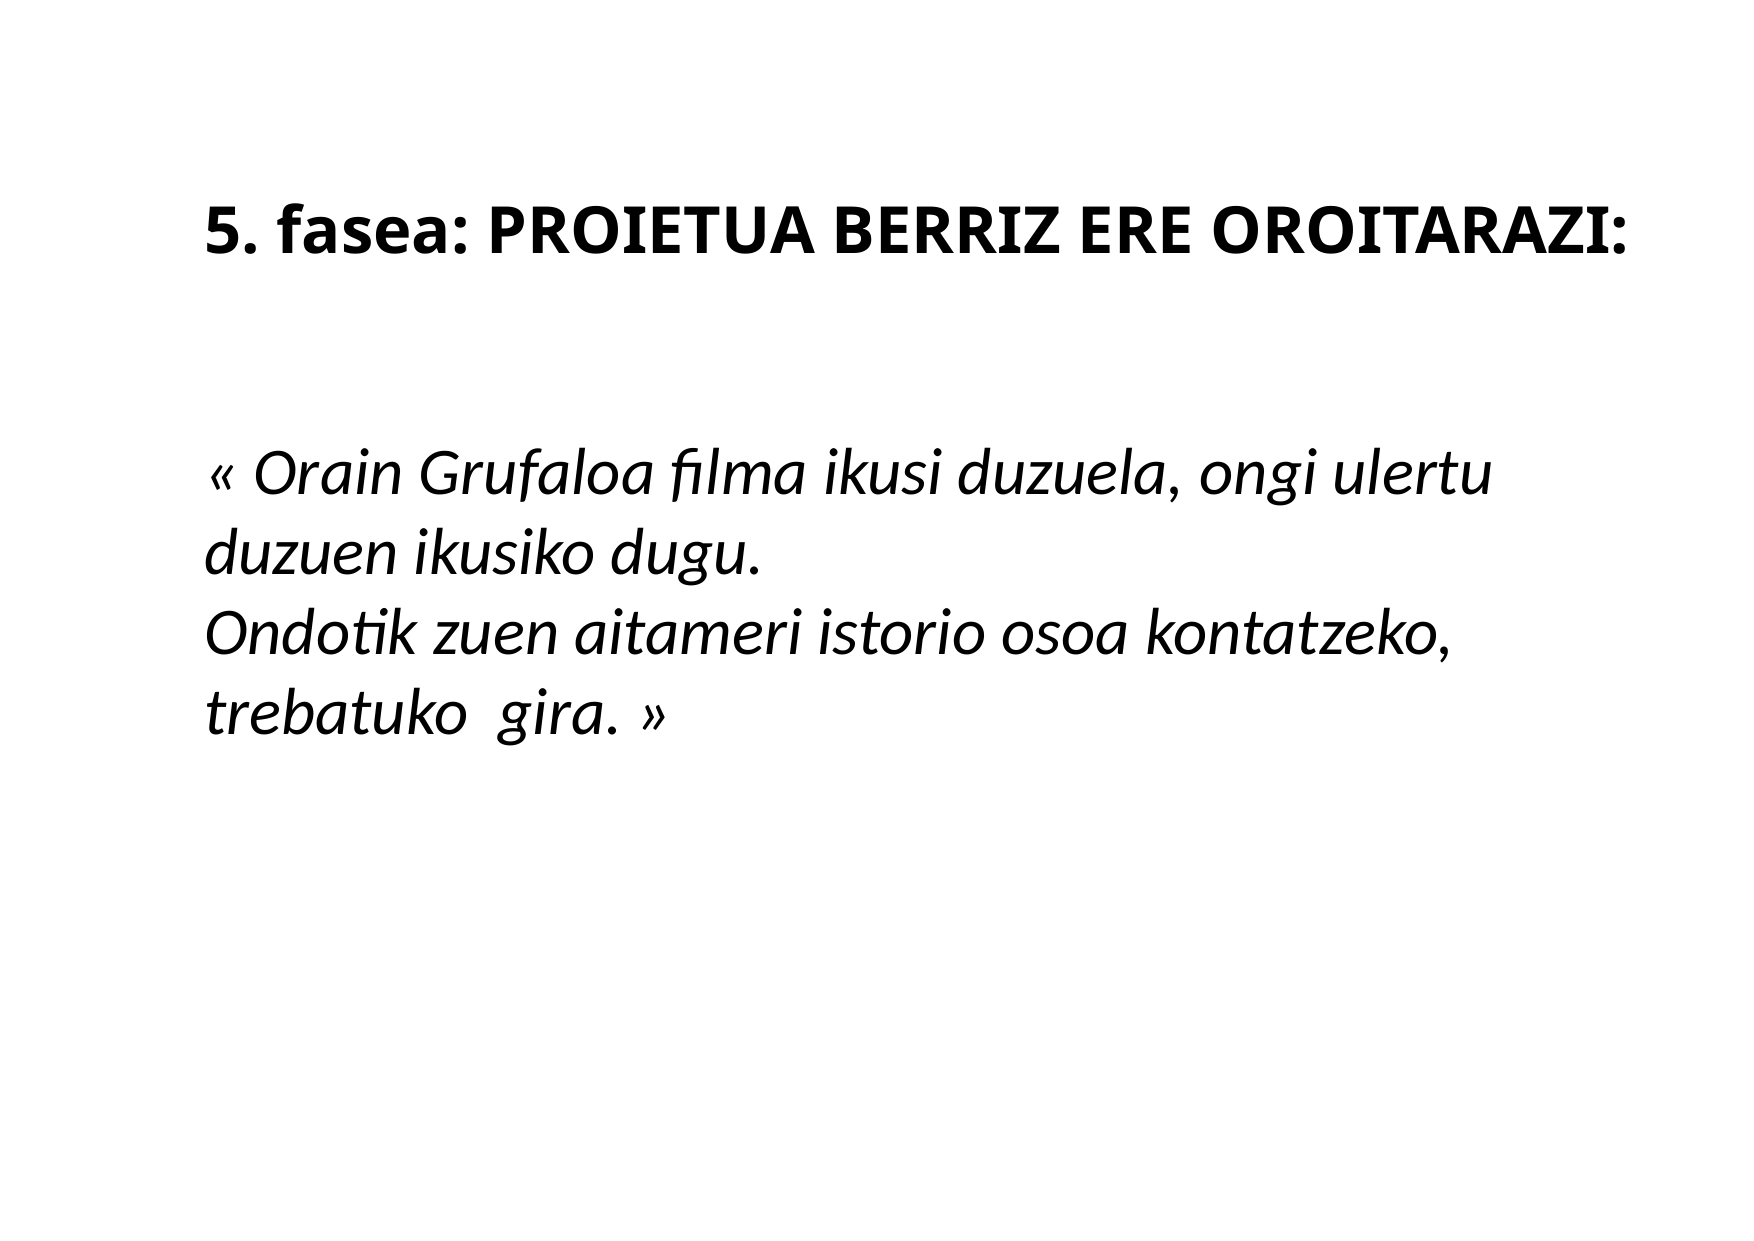

5. fasea: PROIETUA BERRIZ ERE OROITARAZI:
« Orain Grufaloa filma ikusi duzuela, ongi ulertu duzuen ikusiko dugu.
Ondotik zuen aitameri istorio osoa kontatzeko, trebatuko gira. »